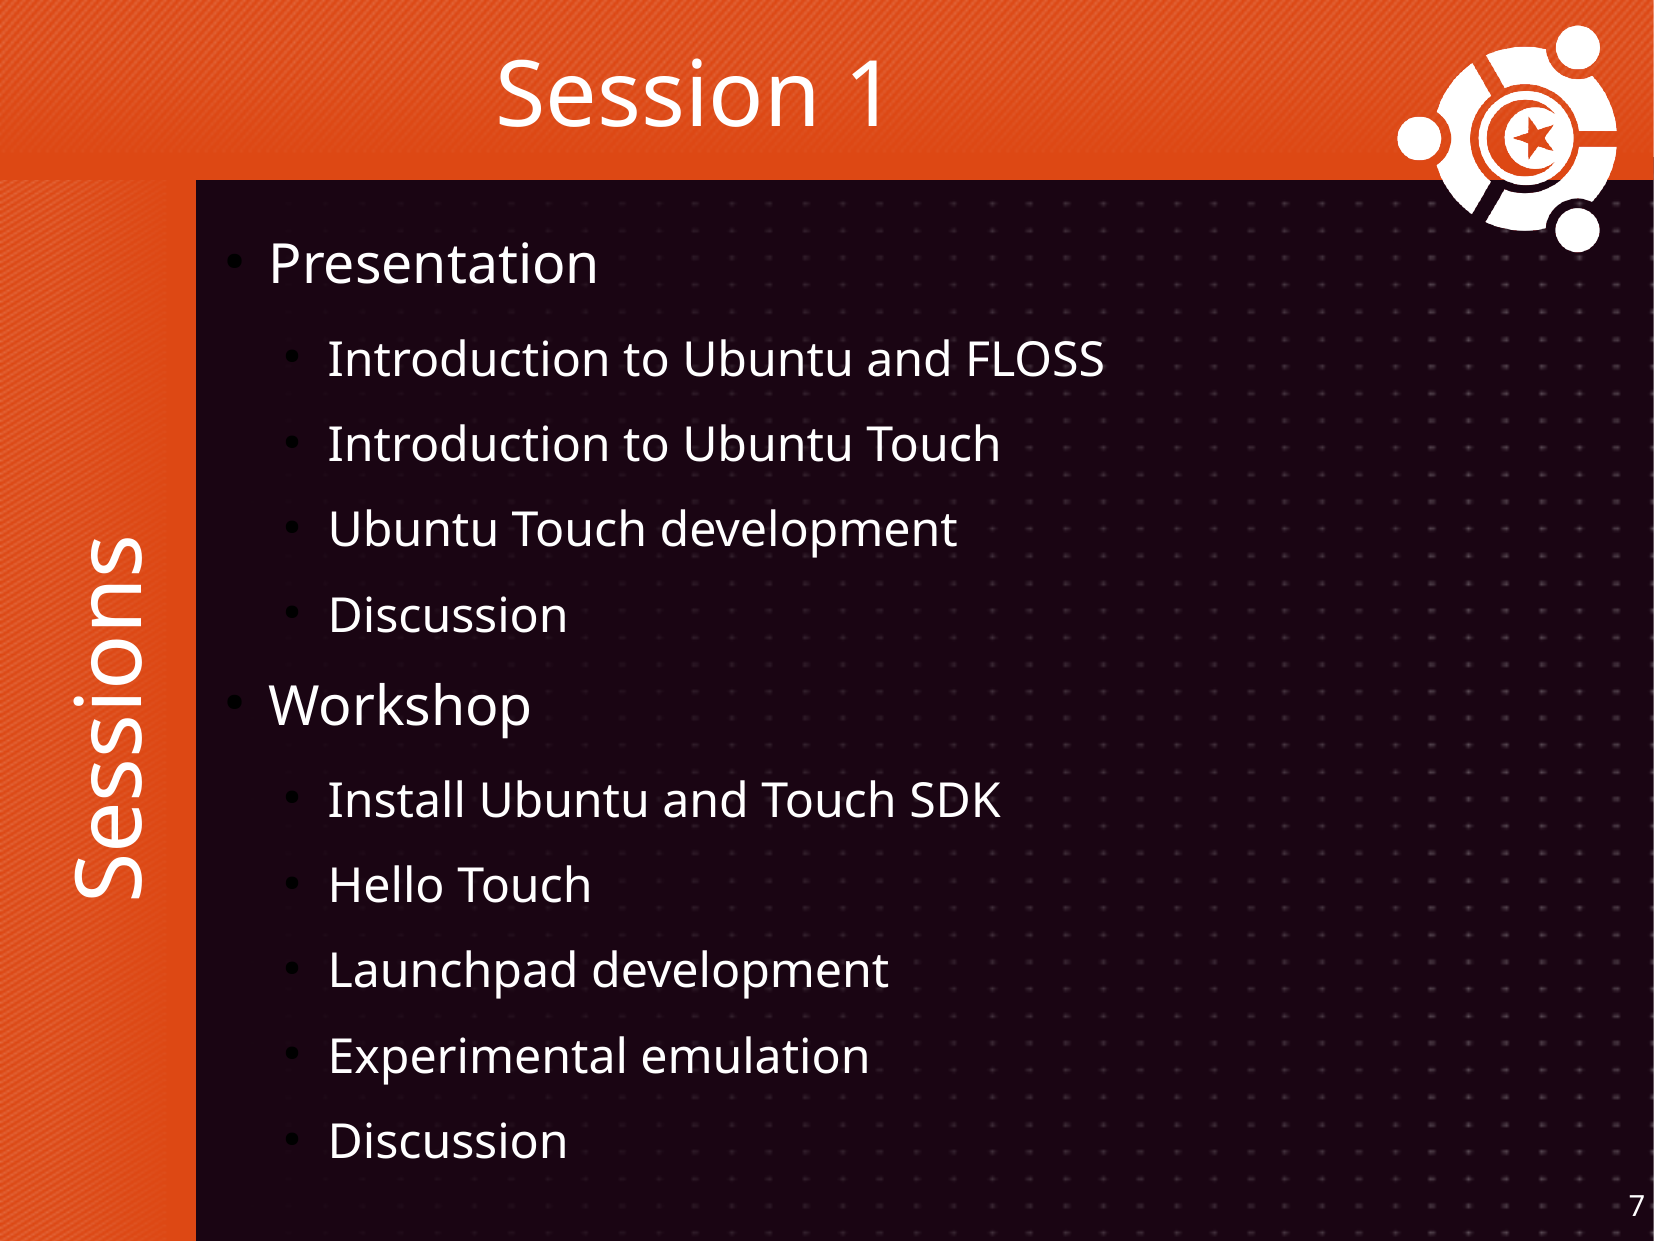

# Session 1
Presentation
Introduction to Ubuntu and FLOSS
Introduction to Ubuntu Touch
Ubuntu Touch development
Discussion
Workshop
Install Ubuntu and Touch SDK
Hello Touch
Launchpad development
Experimental emulation
Discussion
Sessions
7